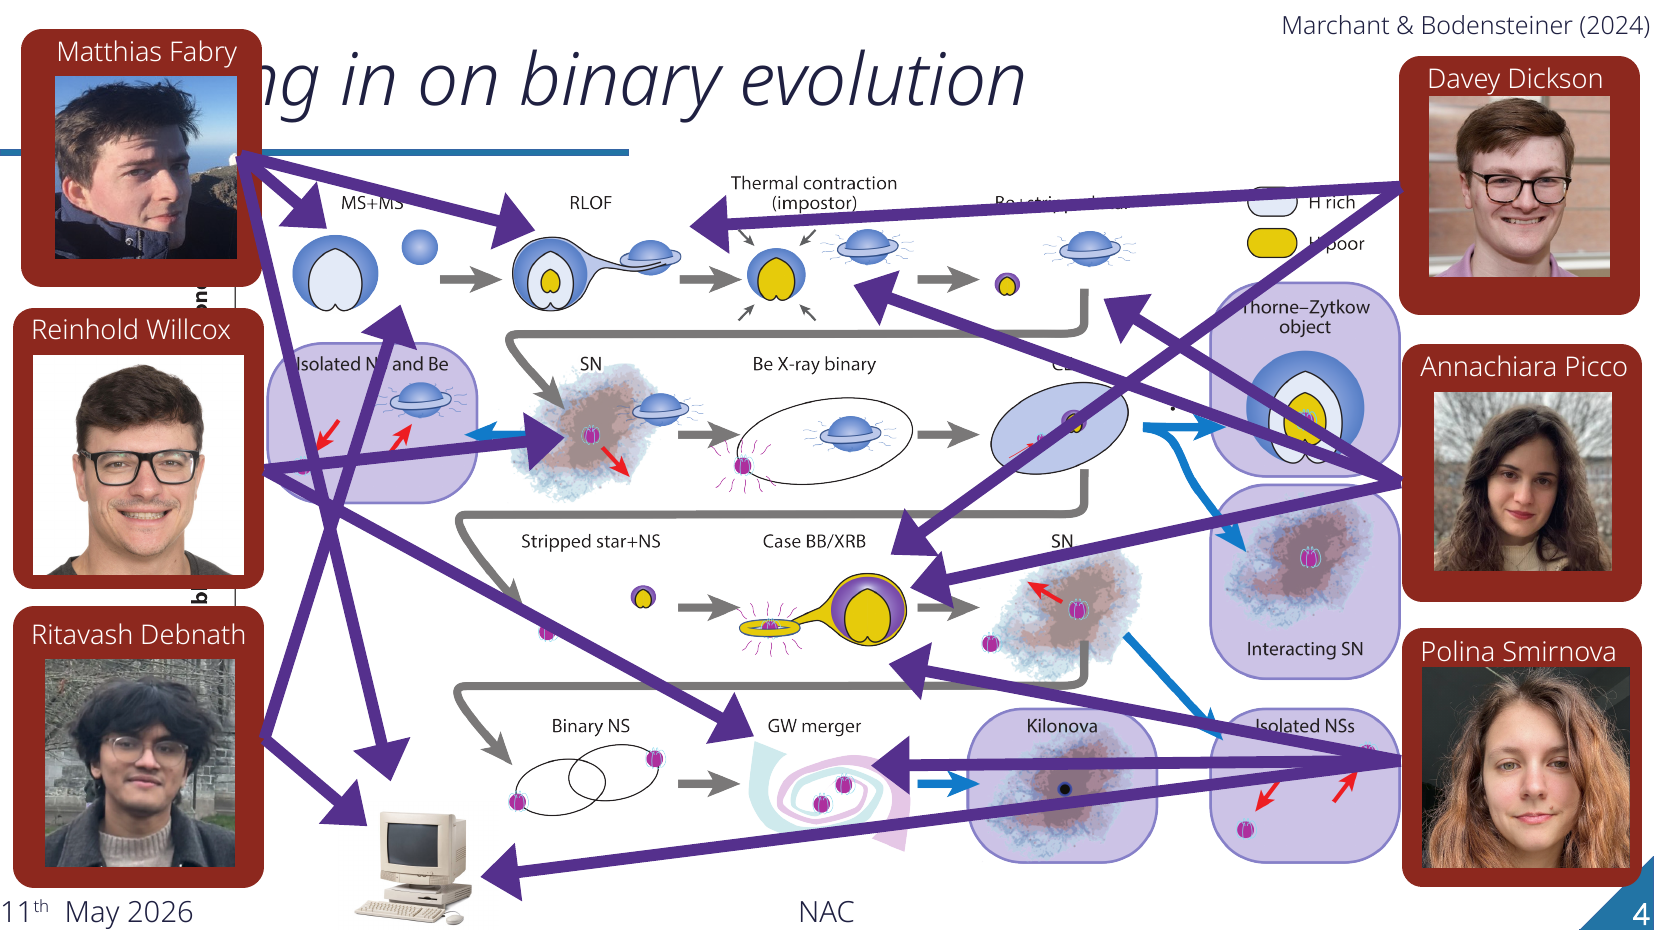

# Zooming in on binary evolution
Marchant & Bodensteiner (2024)
Matthias Fabry
Davey Dickson
Reinhold Willcox
Annachiara Picco
Ritavash Debnath
Polina Smirnova
4